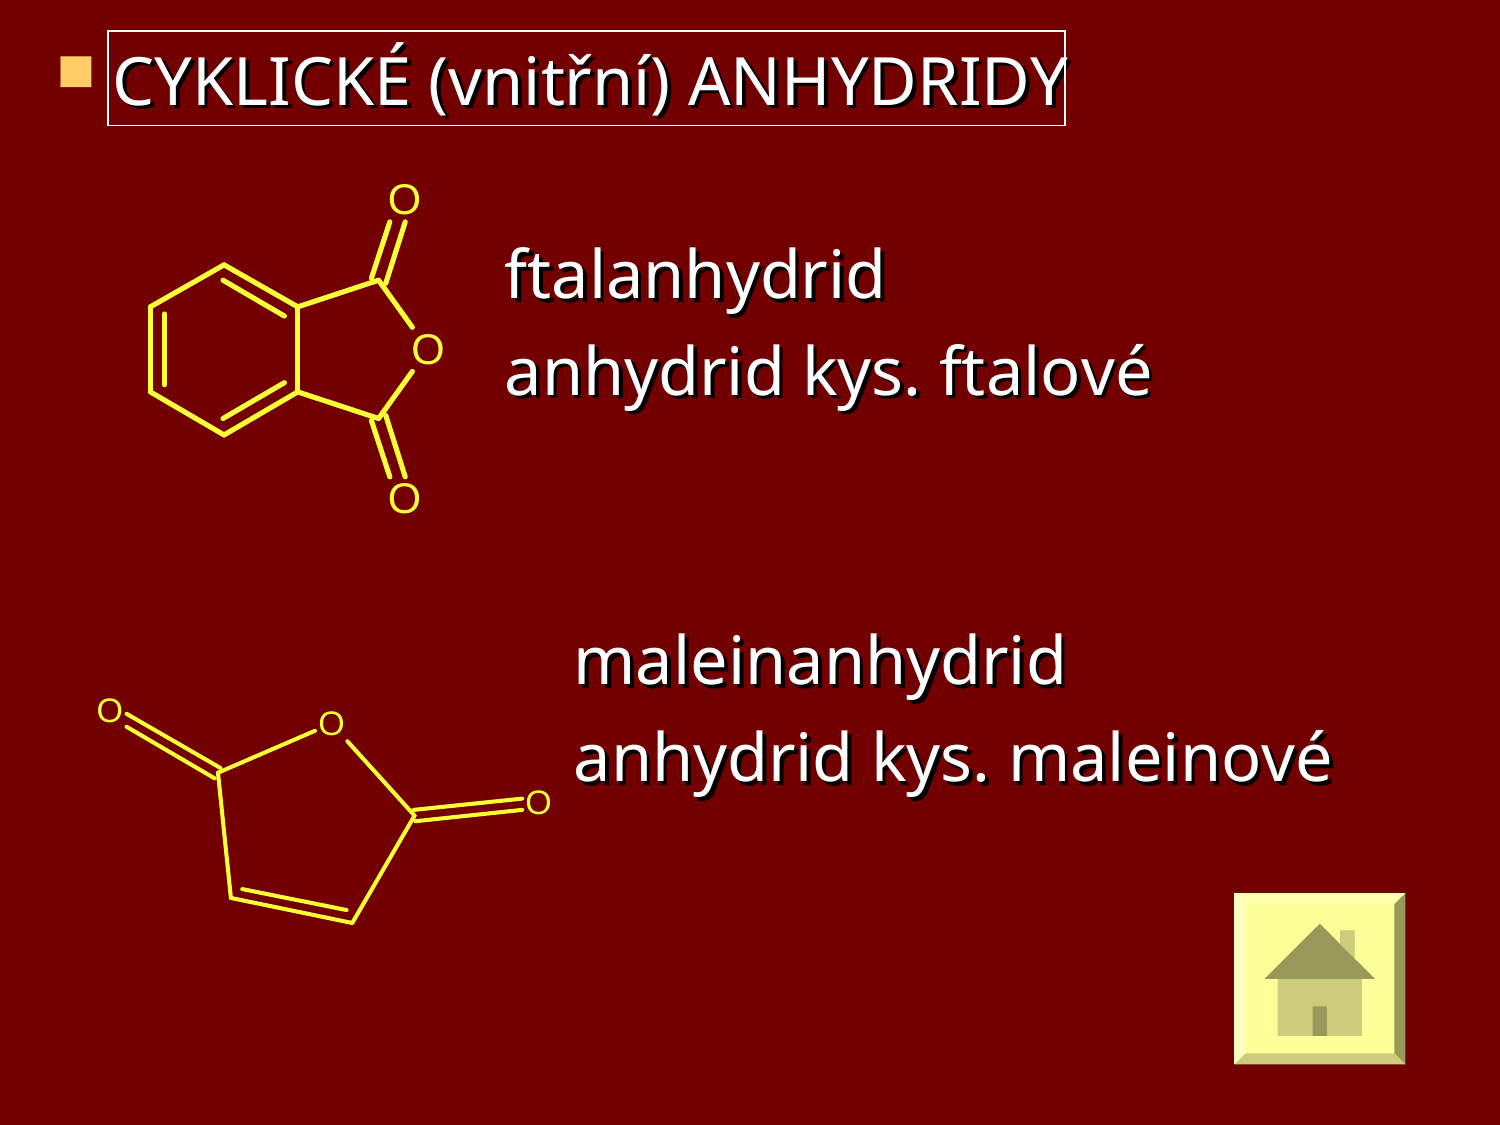

#
CYKLICKÉ (vnitřní) ANHYDRIDY
 ftalanhydrid
 anhydrid kys. ftalové
 maleinanhydrid
 anhydrid kys. maleinové